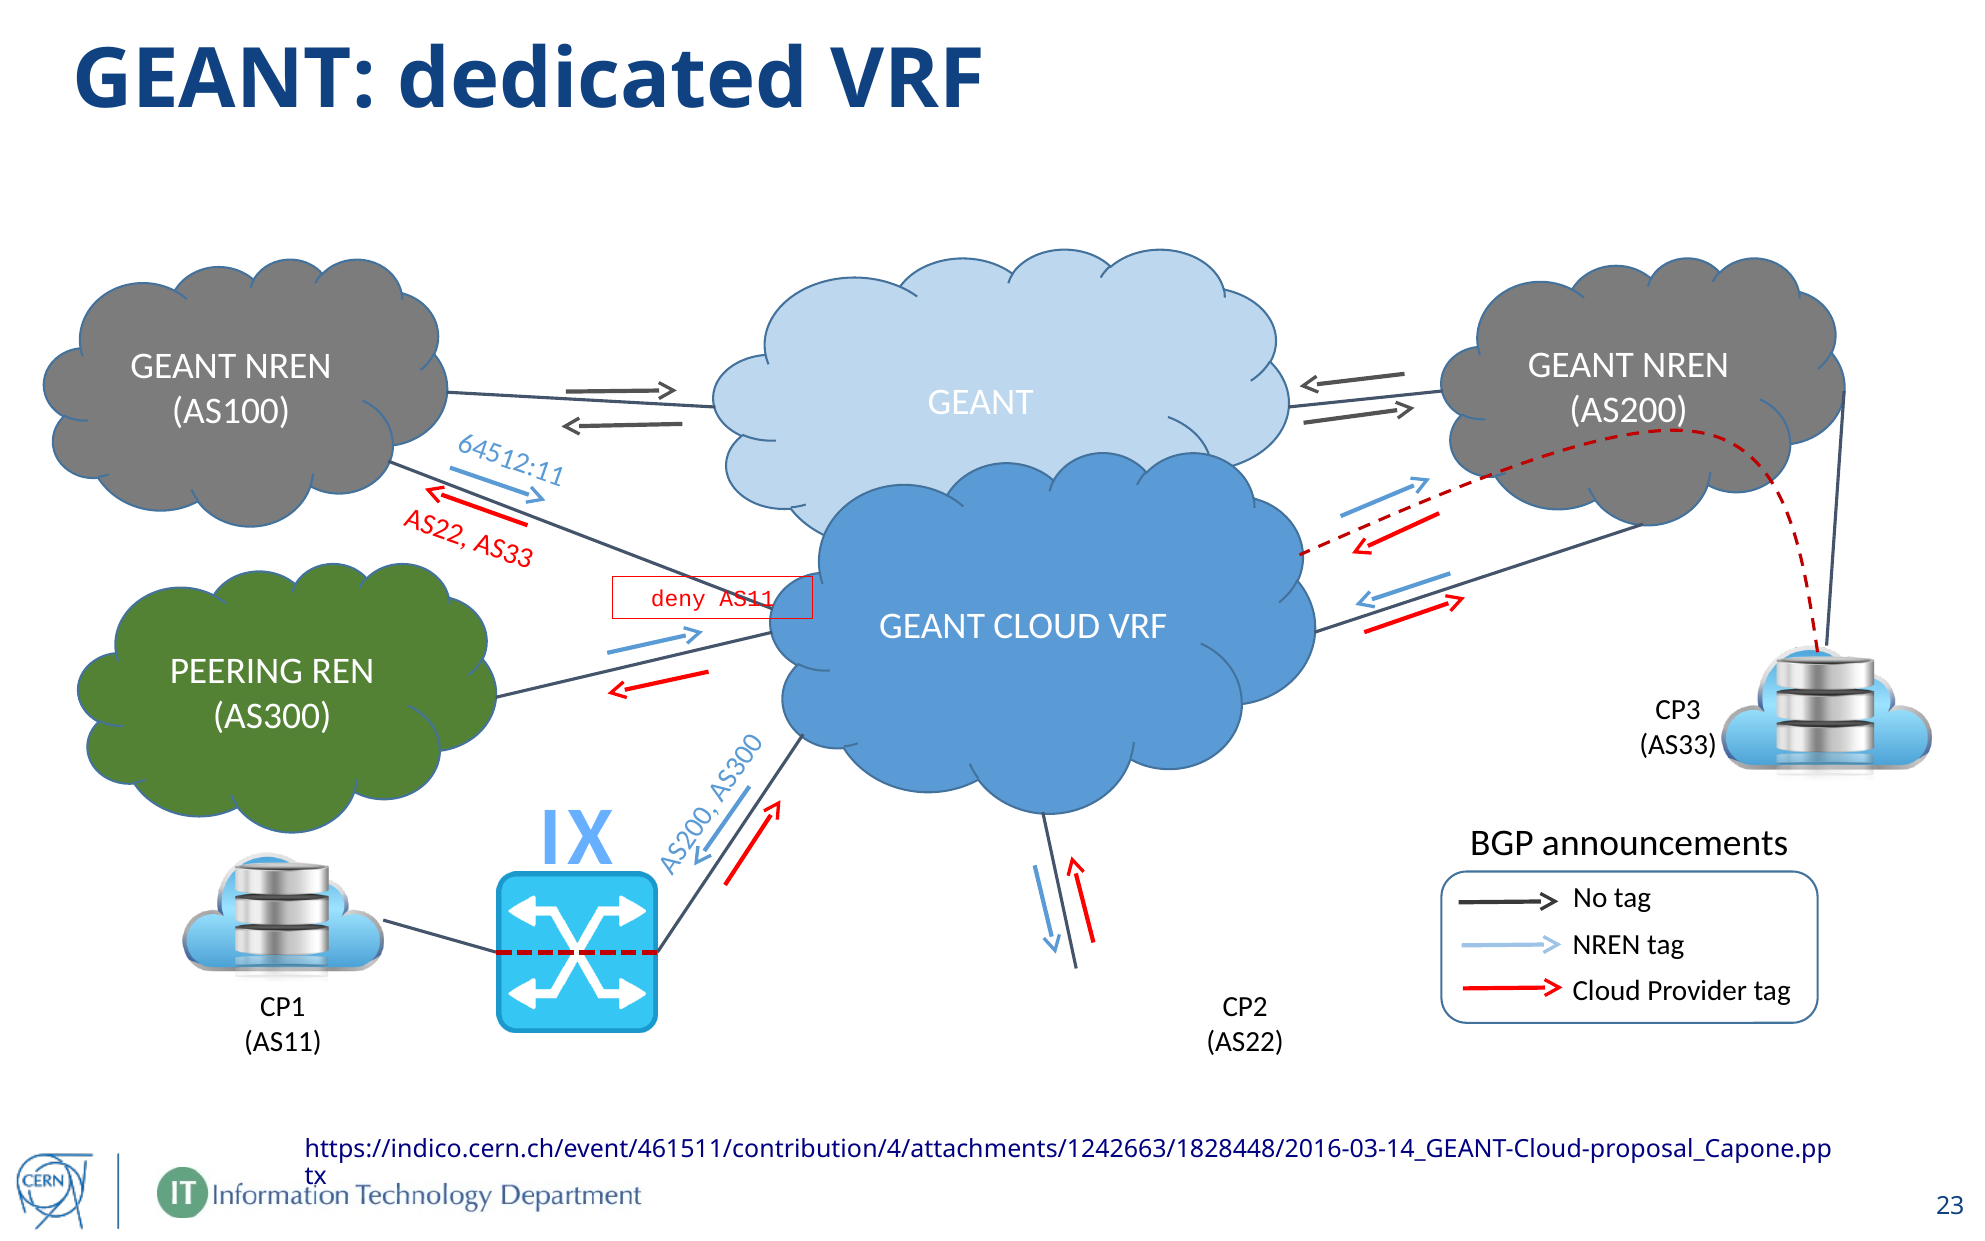

# GEANT: dedicated VRF
GEANT
GEANT NREN
(AS200)
GEANT NREN
(AS100)
64512:11
GEANT CLOUD VRF
AS22, AS33
PEERING REN
(AS300)
deny AS11
CP3
(AS33)
IX
AS200, AS300
BGP announcements
No tag
NREN tag
Cloud Provider tag
CP1
(AS11)
CP2
(AS22)
https://indico.cern.ch/event/461511/contribution/4/attachments/1242663/1828448/2016-03-14_GEANT-Cloud-proposal_Capone.pptx